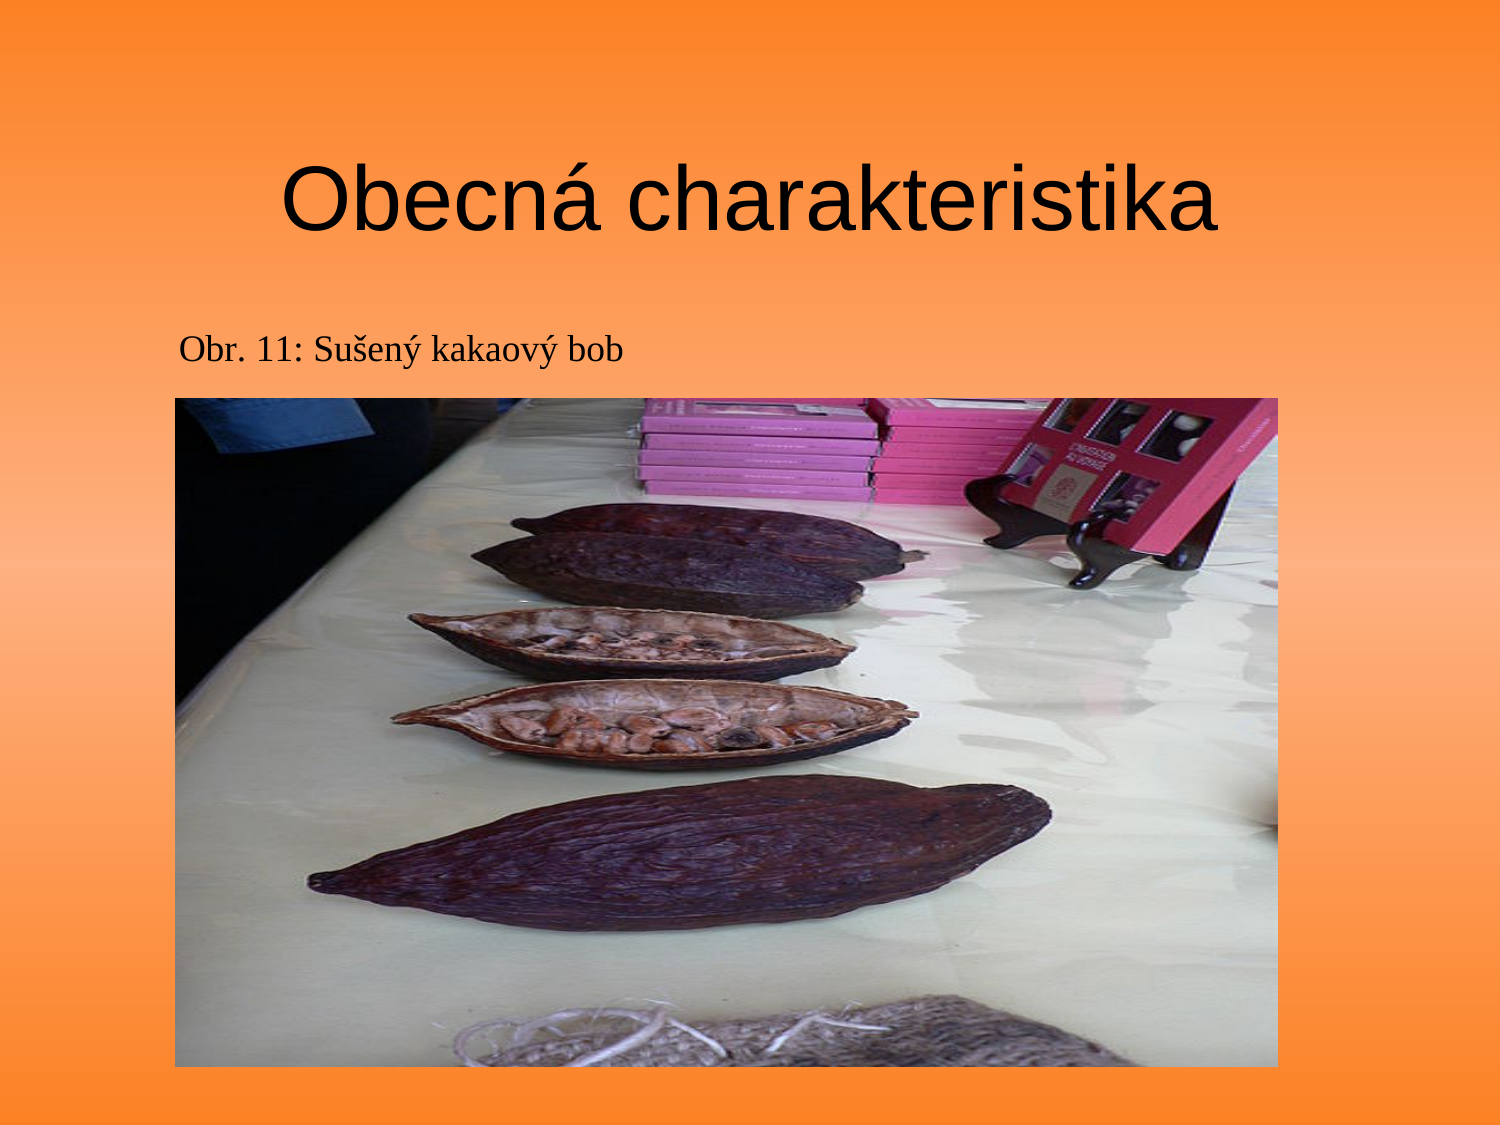

# Obecná charakteristika
Obr. 11: Sušený kakaový bob